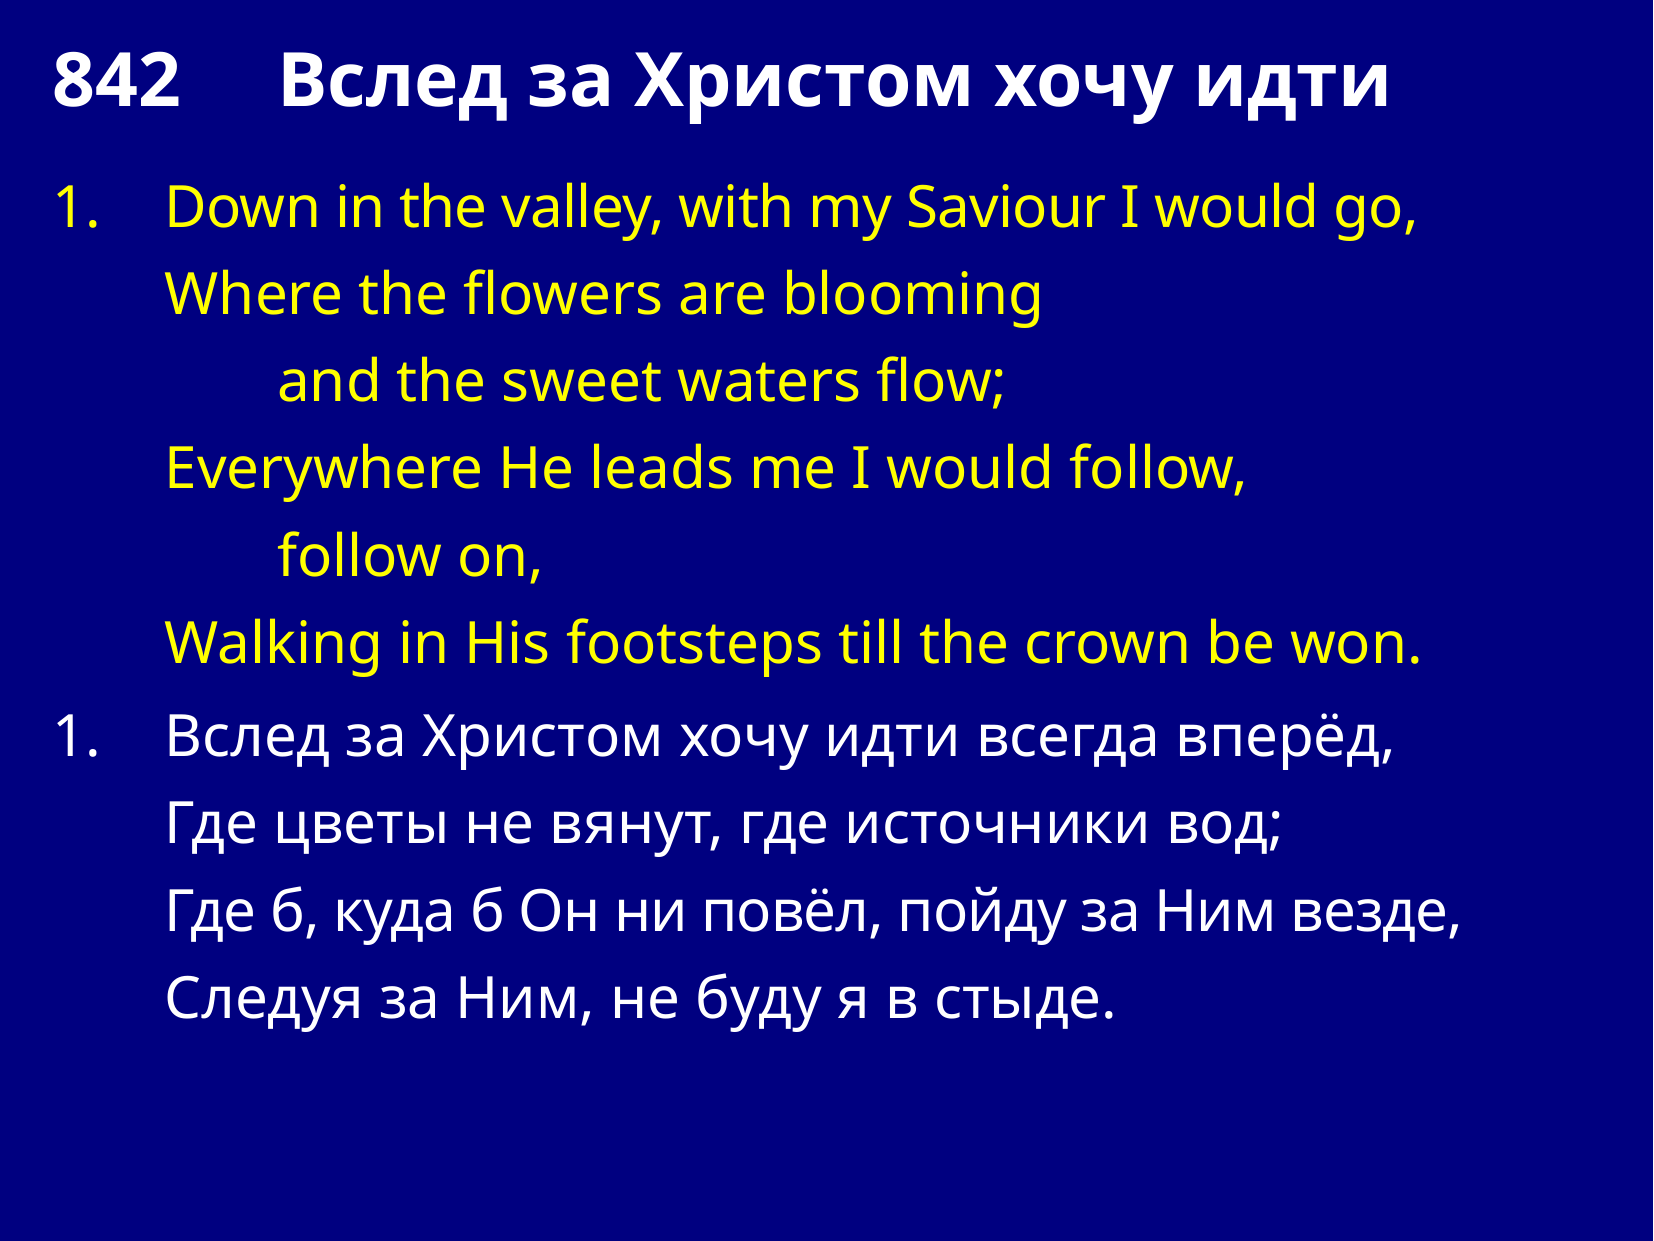

842	Вслед за Христом хочу идти
1.	Down in the valley, with my Saviour I would go,
	Where the flowers are blooming
		and the sweet waters flow;
	Everywhere He leads me I would follow,
		follow on,
	Walking in His footsteps till the crown be won.
1.	Вслед за Христом хочу идти всегда вперёд,
	Где цветы не вянут, где источники вод;
	Где б, куда б Он ни повёл, пойду за Ним везде,
	Следуя за Ним, не буду я в стыде.